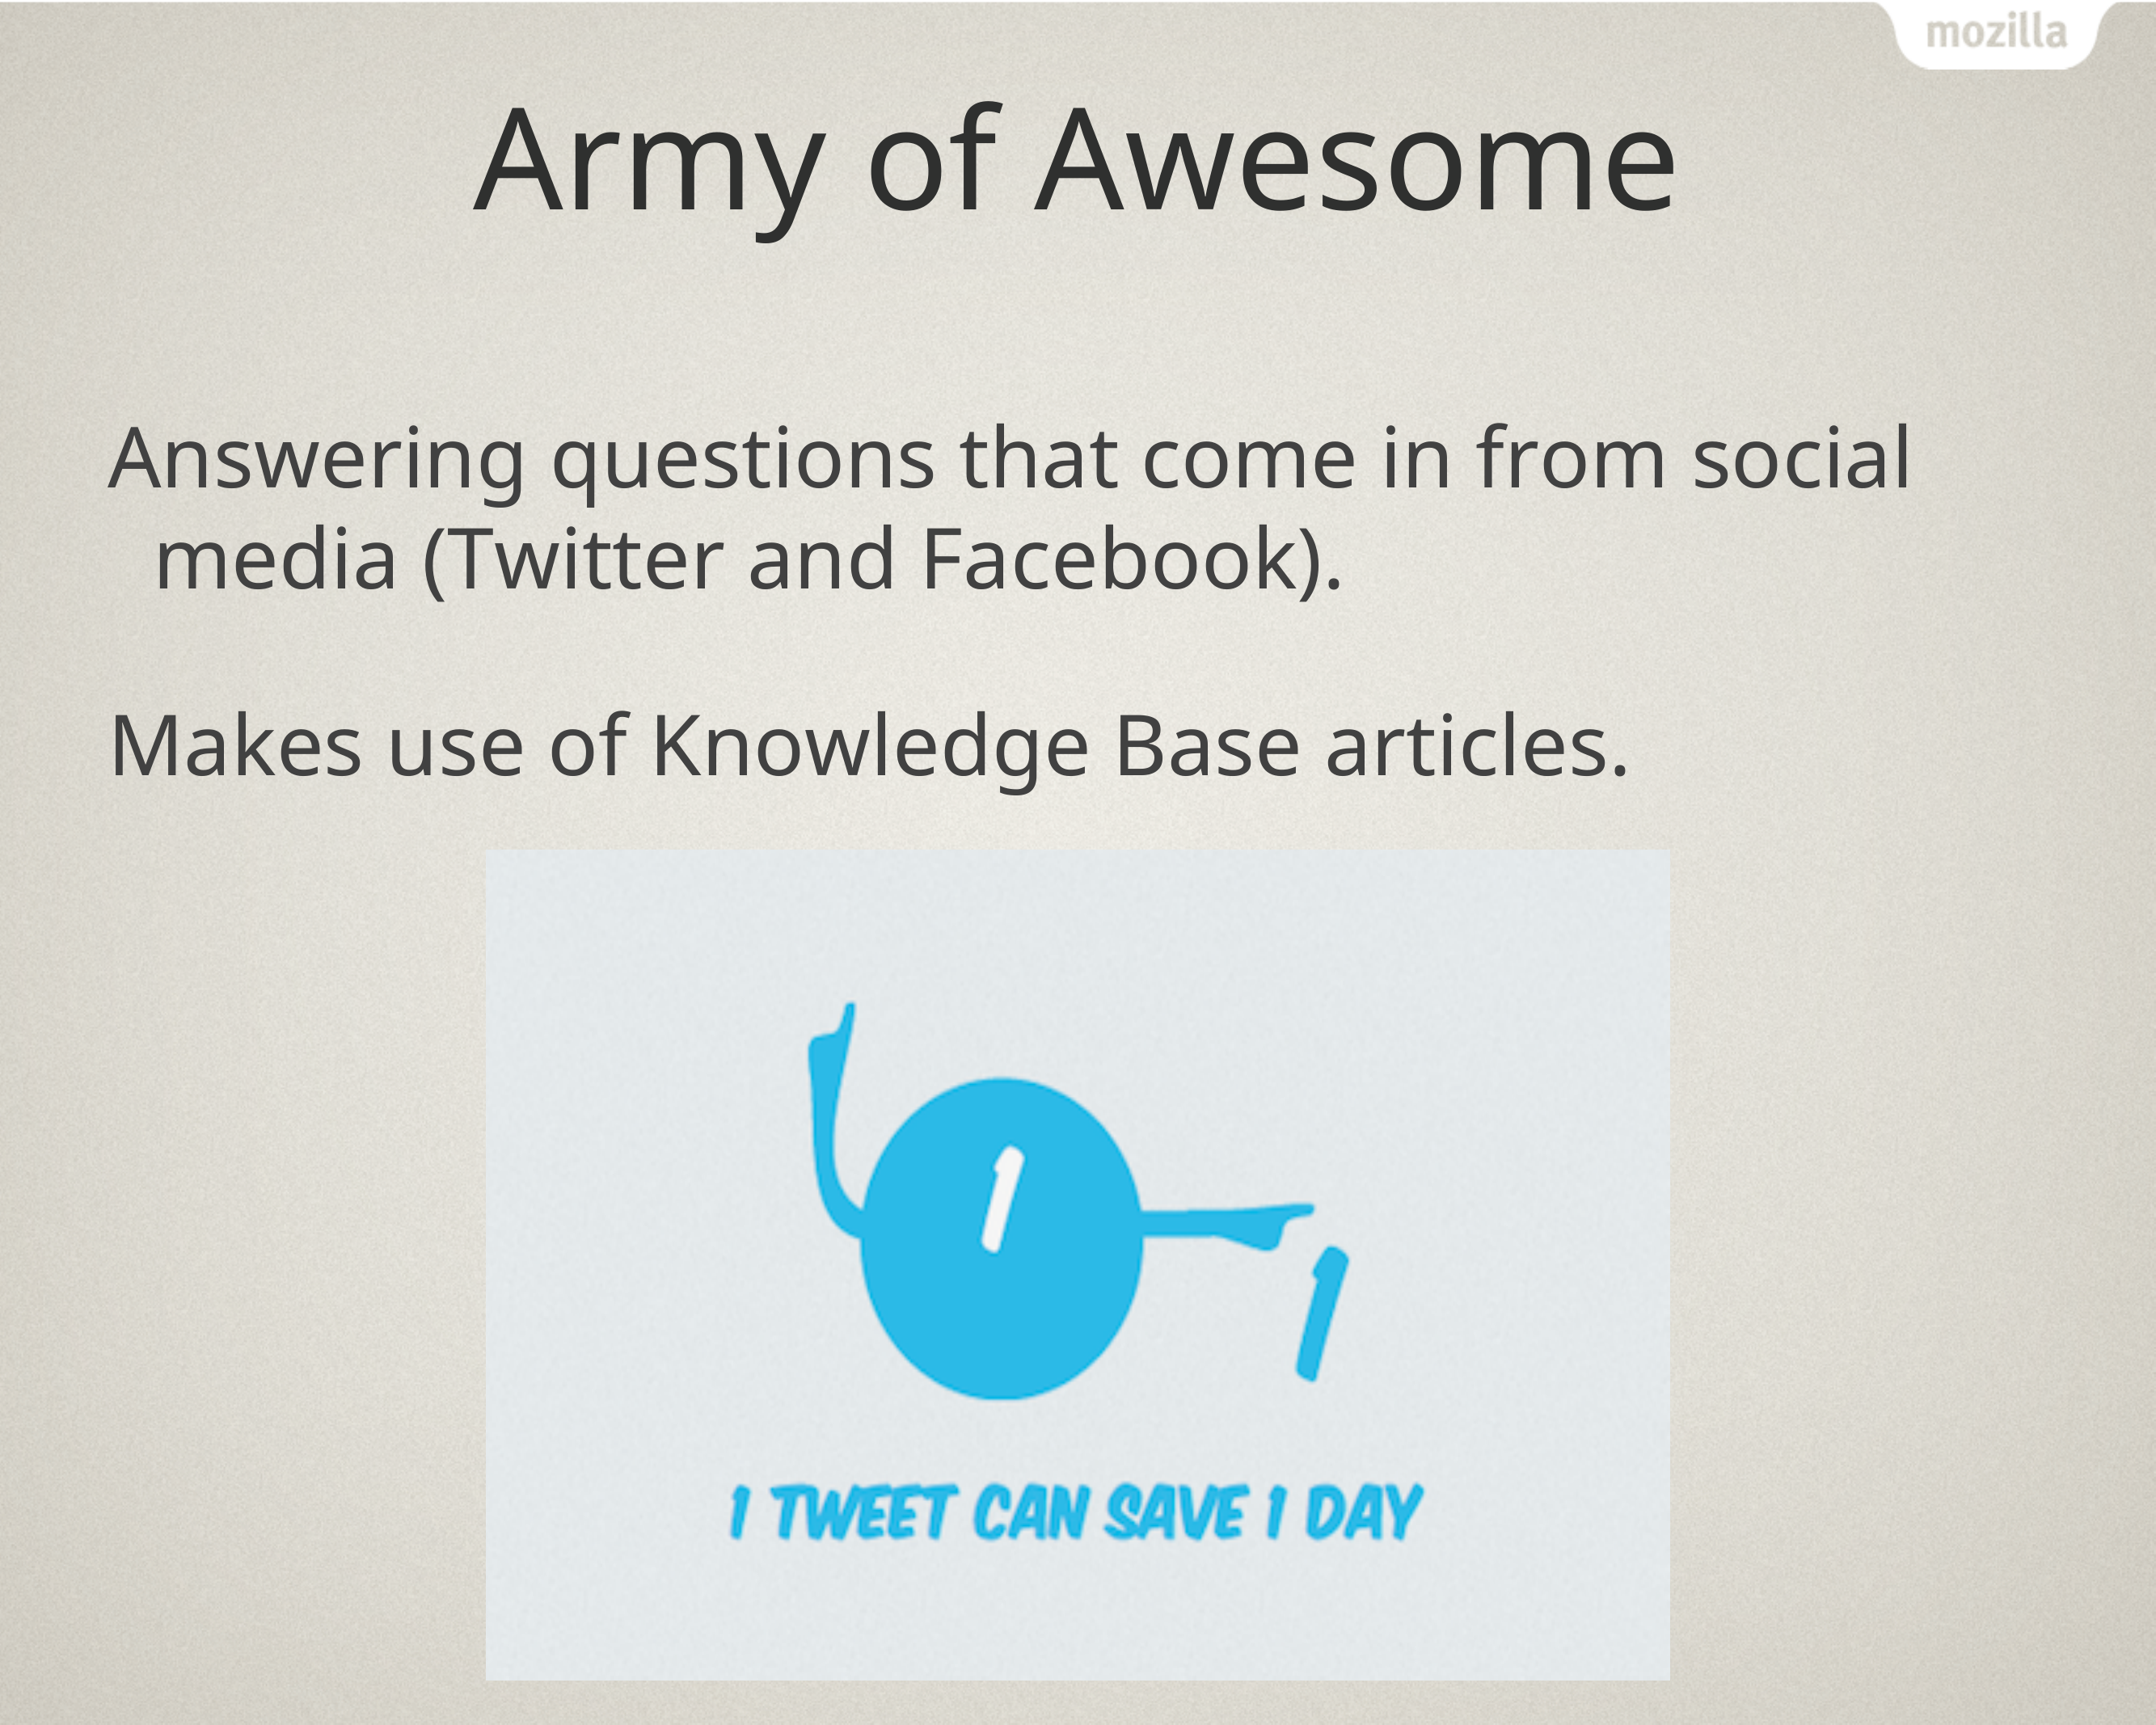

# Army of Awesome
Answering questions that come in from social media (Twitter and Facebook).
Makes use of Knowledge Base articles.